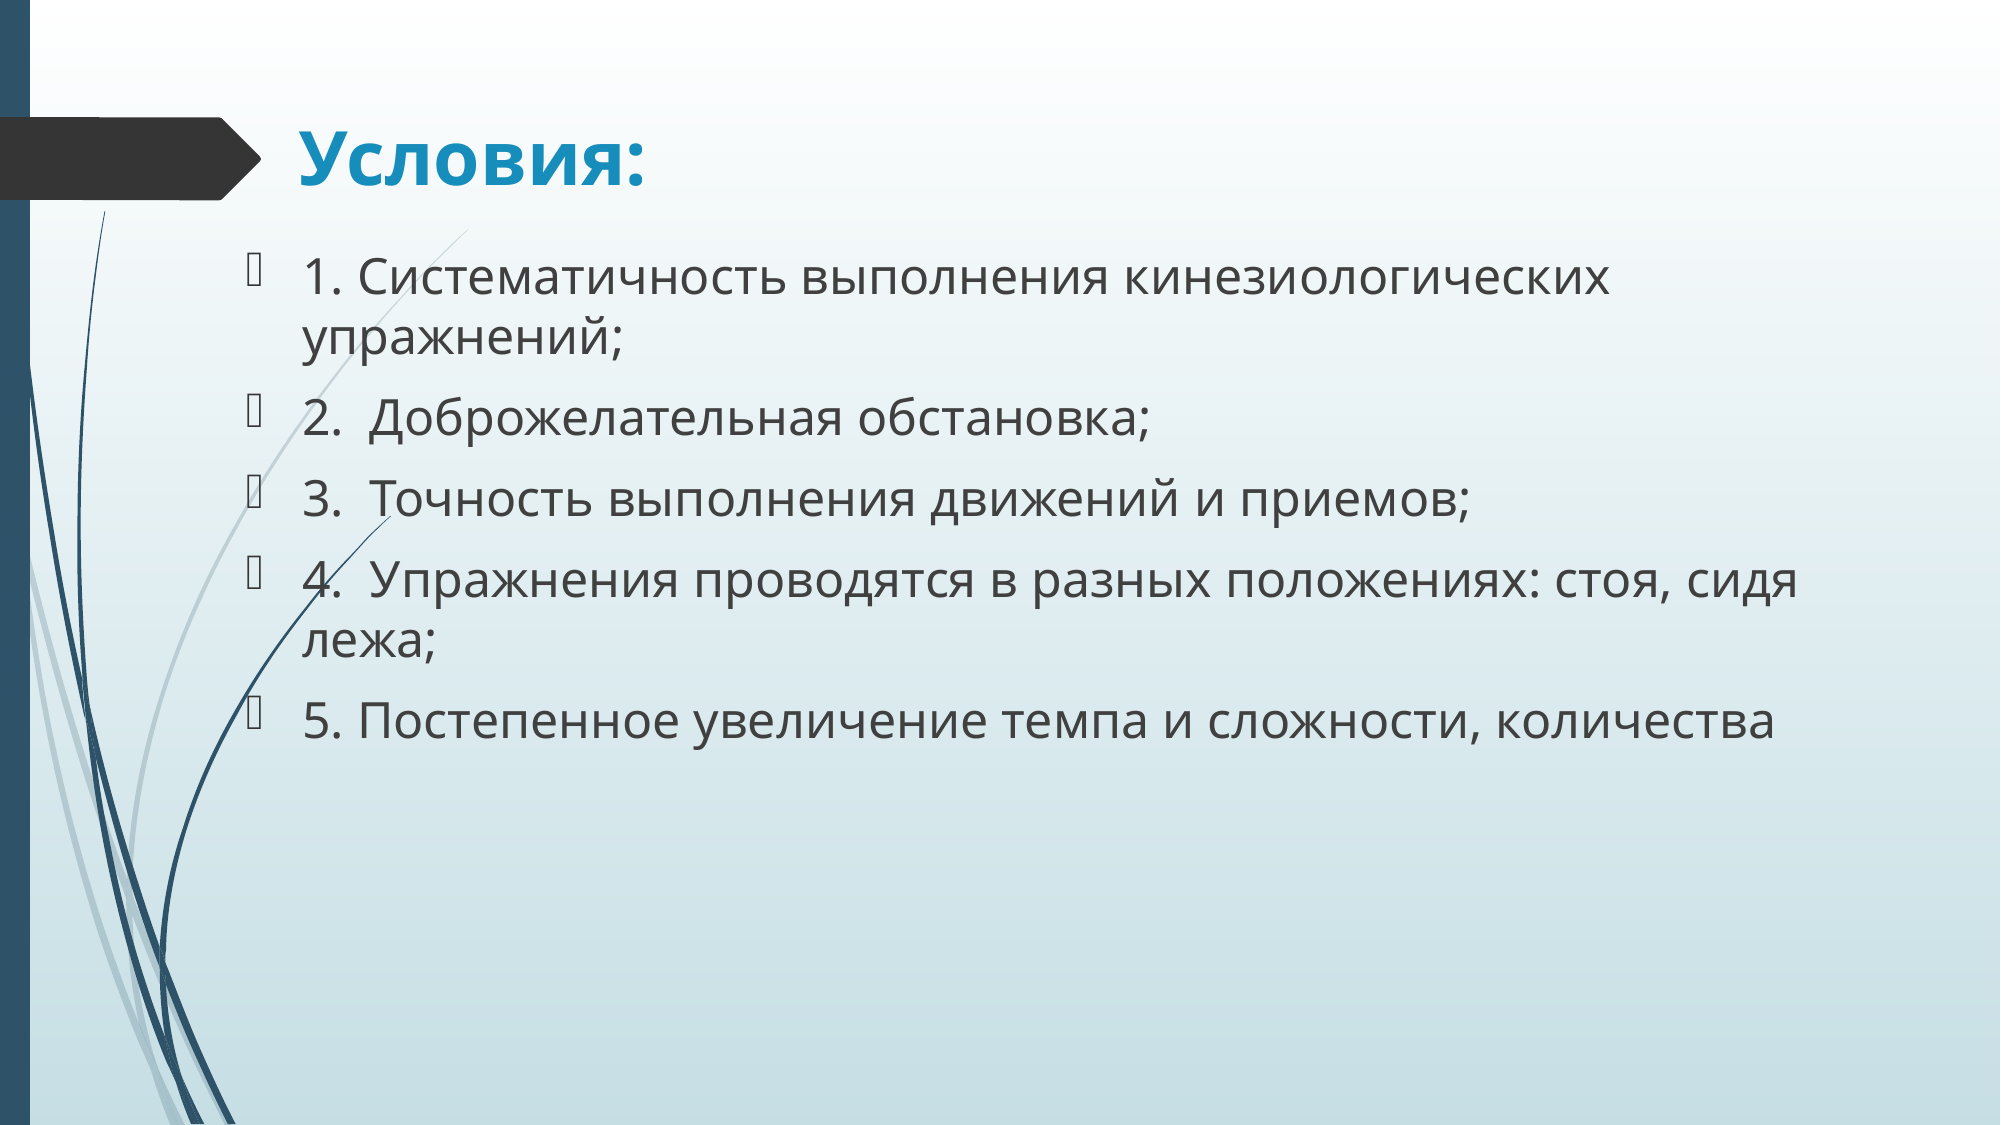

# Условия:
1. Систематичность выполнения кинезиологических упражнений;
2. Доброжелательная обстановка;
3. Точность выполнения движений и приемов;
4. Упражнения проводятся в разных положениях: стоя, сидя лежа;
5. Постепенное увеличение темпа и сложности, количества